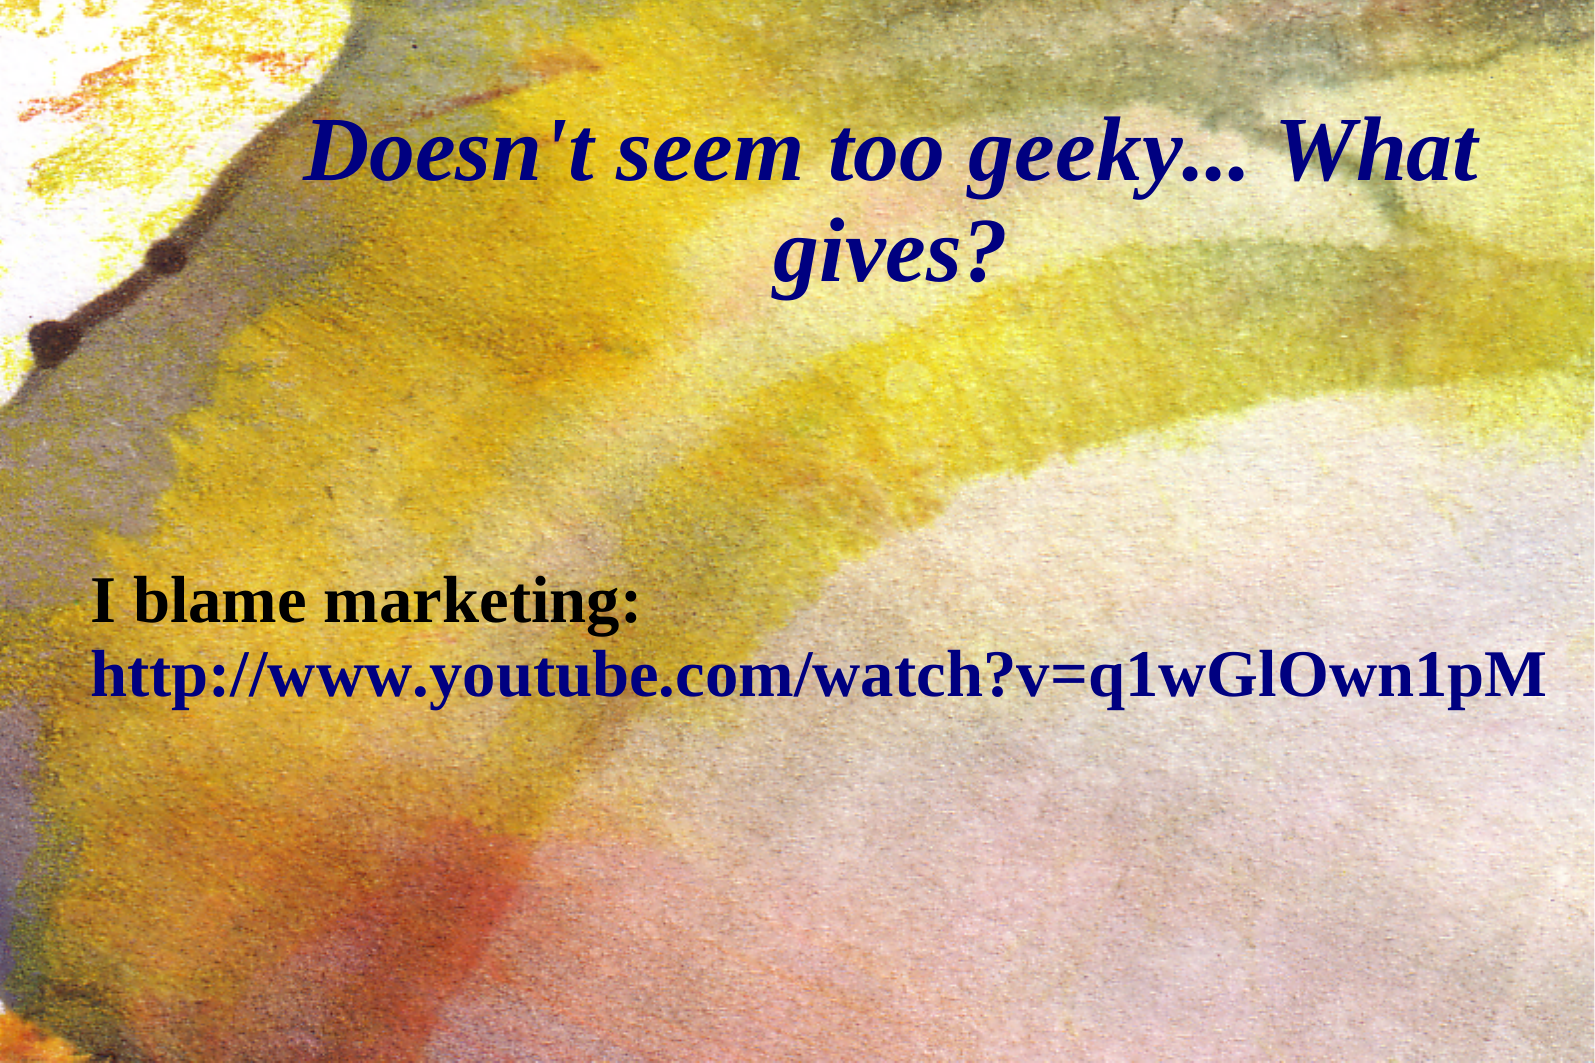

# Doesn't seem too geeky... What gives?
I blame marketing:
http://www.youtube.com/watch?v=q1wGlOwn1pM